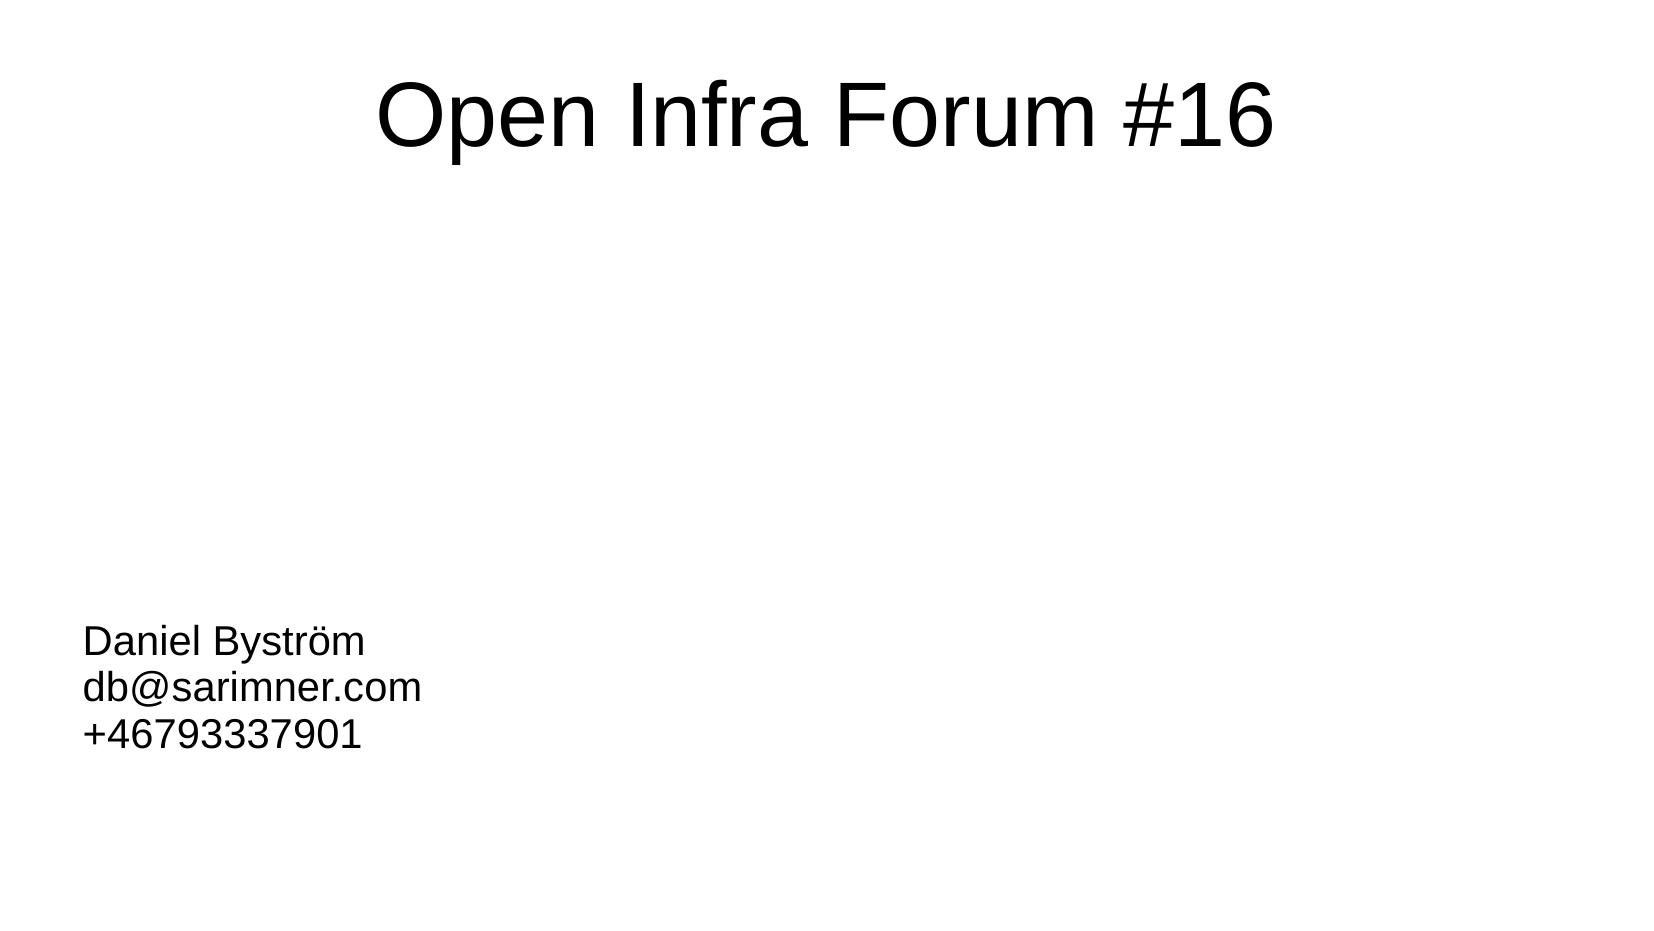

# Open Infra Forum #16
Daniel Byström
db@sarimner.com
+46793337901